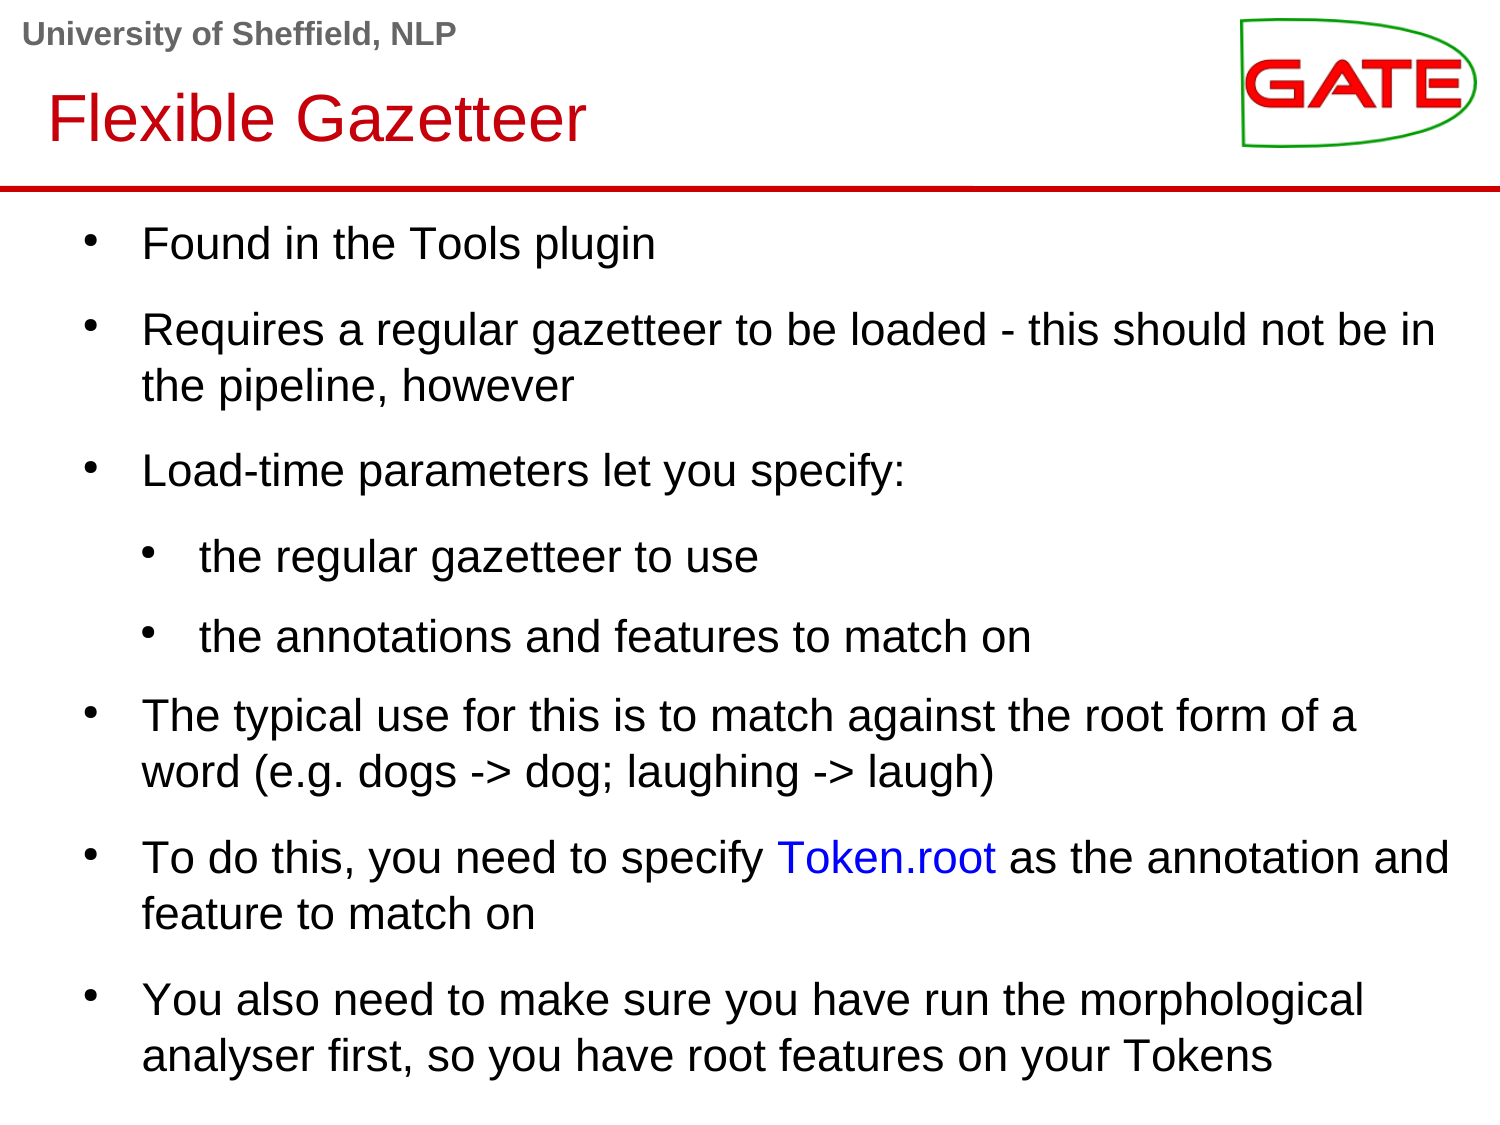

# Flexible Gazetteer
Found in the Tools plugin
Requires a regular gazetteer to be loaded - this should not be in the pipeline, however
Load-time parameters let you specify:
the regular gazetteer to use
the annotations and features to match on
The typical use for this is to match against the root form of a word (e.g. dogs -> dog; laughing -> laugh)
To do this, you need to specify Token.root as the annotation and feature to match on
You also need to make sure you have run the morphological analyser first, so you have root features on your Tokens